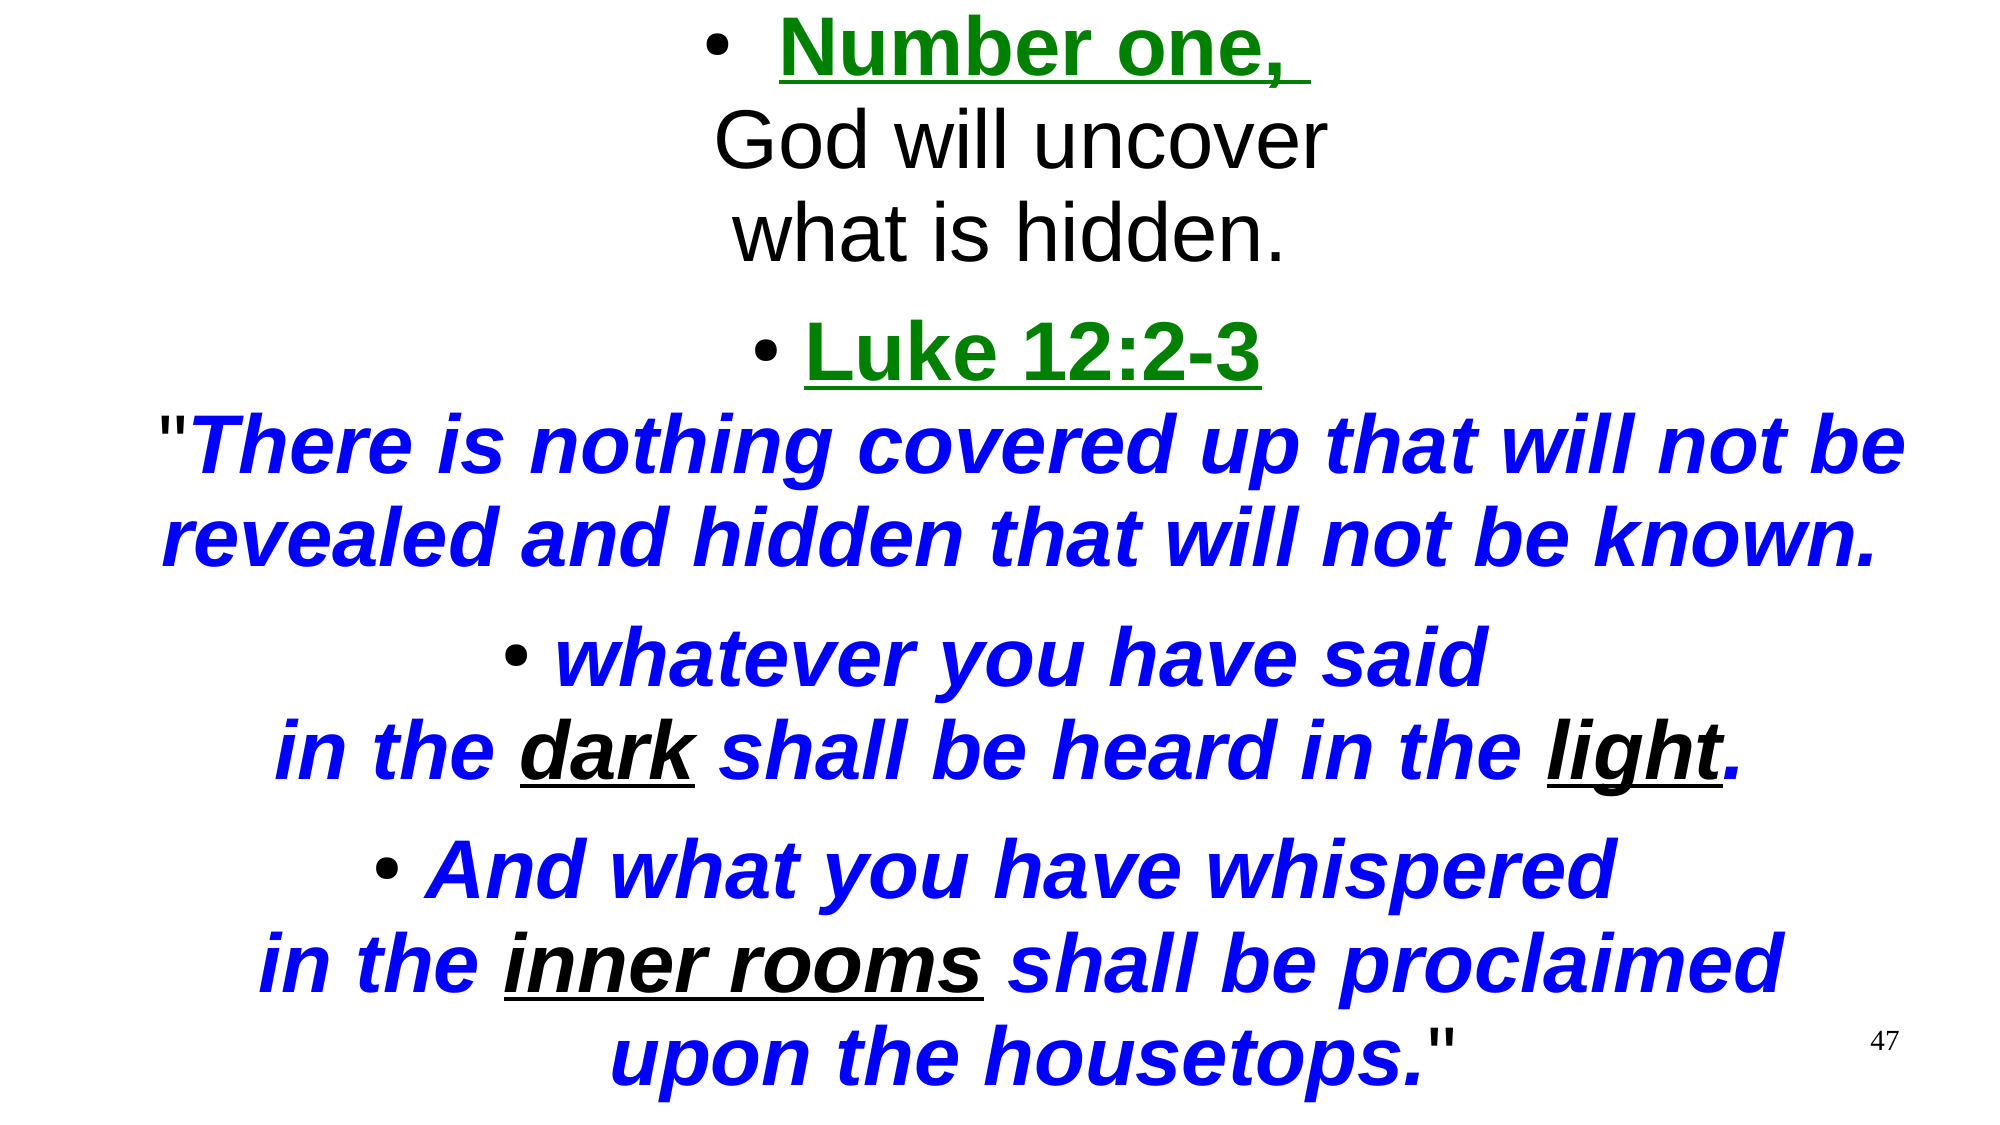

# Number one, God will uncover what is hidden.
Luke 12:2-3
"There is nothing covered up that will not be revealed and hidden that will not be known.
whatever you have said
in the dark shall be heard in the light.
And what you have whispered
in the inner rooms shall be proclaimed
upon the housetops."
47